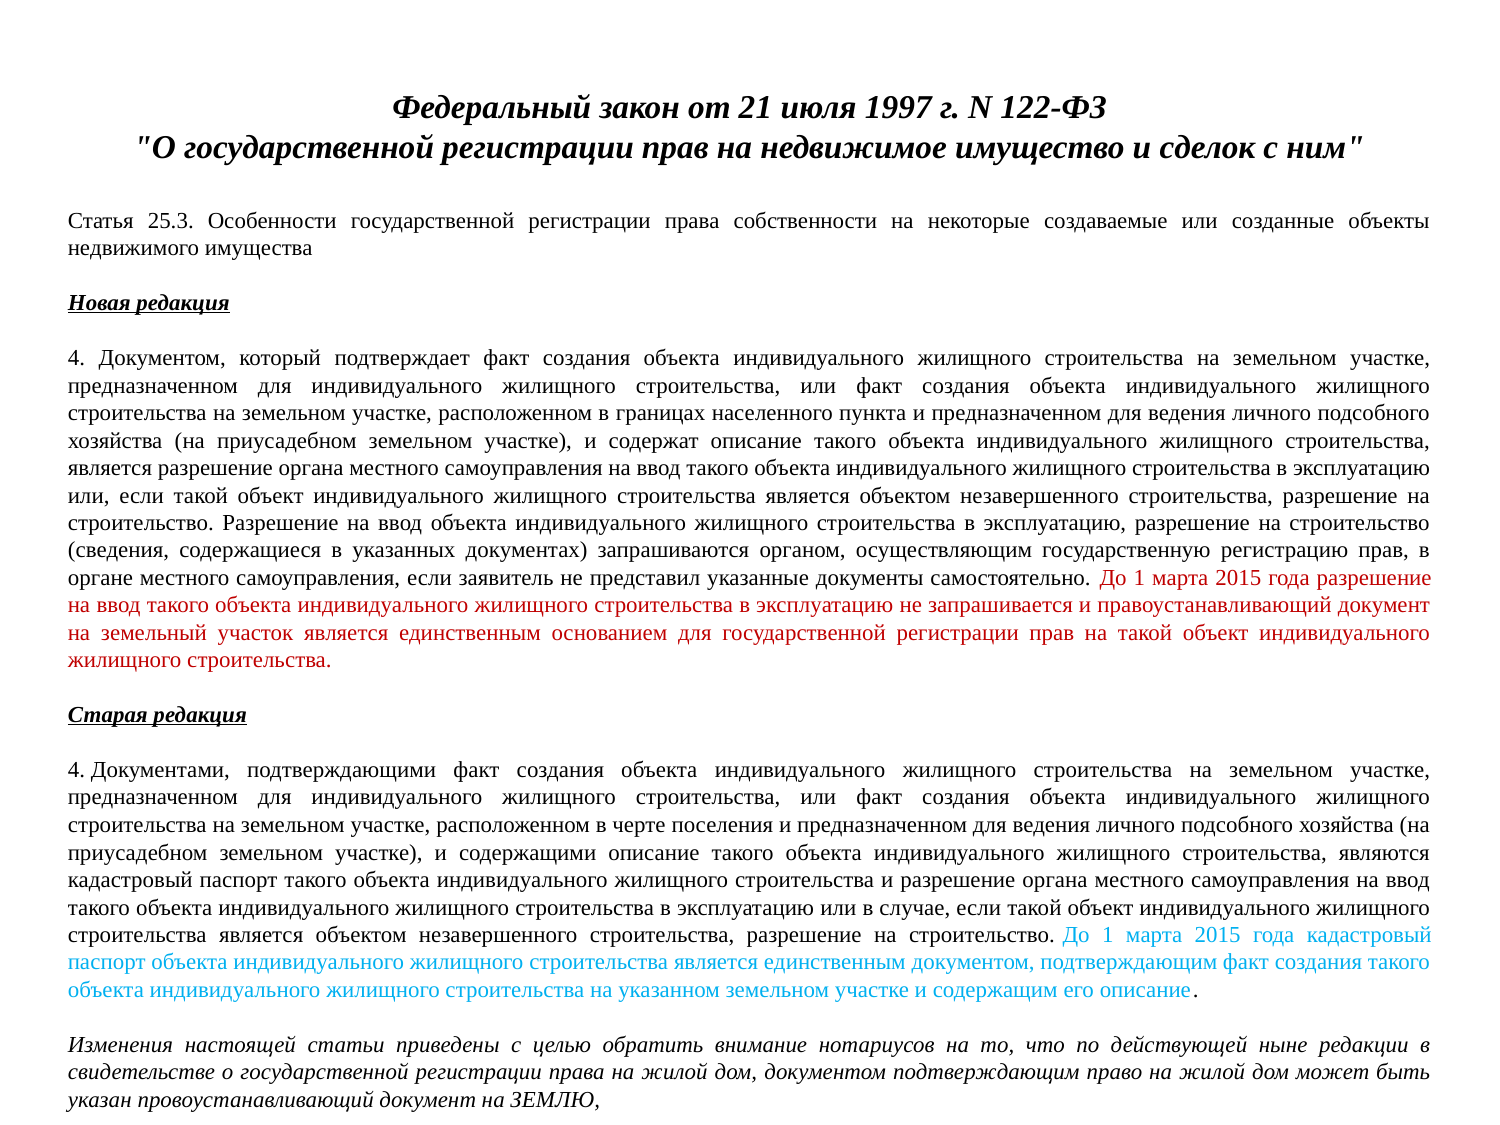

Федеральный закон от 21 июля 1997 г. N 122-ФЗ
"О государственной регистрации прав на недвижимое имущество и сделок с ним"
Статья 25.3. Особенности государственной регистрации права собственности на некоторые создаваемые или созданные объекты недвижимого имущества
Новая редакция
4. Документом, который подтверждает факт создания объекта индивидуального жилищного строительства на земельном участке, предназначенном для индивидуального жилищного строительства, или факт создания объекта индивидуального жилищного строительства на земельном участке, расположенном в границах населенного пункта и предназначенном для ведения личного подсобного хозяйства (на приусадебном земельном участке), и содержат описание такого объекта индивидуального жилищного строительства, является разрешение органа местного самоуправления на ввод такого объекта индивидуального жилищного строительства в эксплуатацию или, если такой объект индивидуального жилищного строительства является объектом незавершенного строительства, разрешение на строительство. Разрешение на ввод объекта индивидуального жилищного строительства в эксплуатацию, разрешение на строительство (сведения, содержащиеся в указанных документах) запрашиваются органом, осуществляющим государственную регистрацию прав, в органе местного самоуправления, если заявитель не представил указанные документы самостоятельно. До 1 марта 2015 года разрешение на ввод такого объекта индивидуального жилищного строительства в эксплуатацию не запрашивается и правоустанавливающий документ на земельный участок является единственным основанием для государственной регистрации прав на такой объект индивидуального жилищного строительства.
Старая редакция
4. Документами, подтверждающими факт создания объекта индивидуального жилищного строительства на земельном участке, предназначенном для индивидуального жилищного строительства, или факт создания объекта индивидуального жилищного строительства на земельном участке, расположенном в черте поселения и предназначенном для ведения личного подсобного хозяйства (на приусадебном земельном участке), и содержащими описание такого объекта индивидуального жилищного строительства, являются кадастровый паспорт такого объекта индивидуального жилищного строительства и разрешение органа местного самоуправления на ввод такого объекта индивидуального жилищного строительства в эксплуатацию или в случае, если такой объект индивидуального жилищного строительства является объектом незавершенного строительства, разрешение на строительство. До 1 марта 2015 года кадастровый паспорт объекта индивидуального жилищного строительства является единственным документом, подтверждающим факт создания такого объекта индивидуального жилищного строительства на указанном земельном участке и содержащим его описание.
Изменения настоящей статьи приведены с целью обратить внимание нотариусов на то, что по действующей ныне редакции в свидетельстве о государственной регистрации права на жилой дом, документом подтверждающим право на жилой дом может быть указан провоустанавливающий документ на ЗЕМЛЮ,